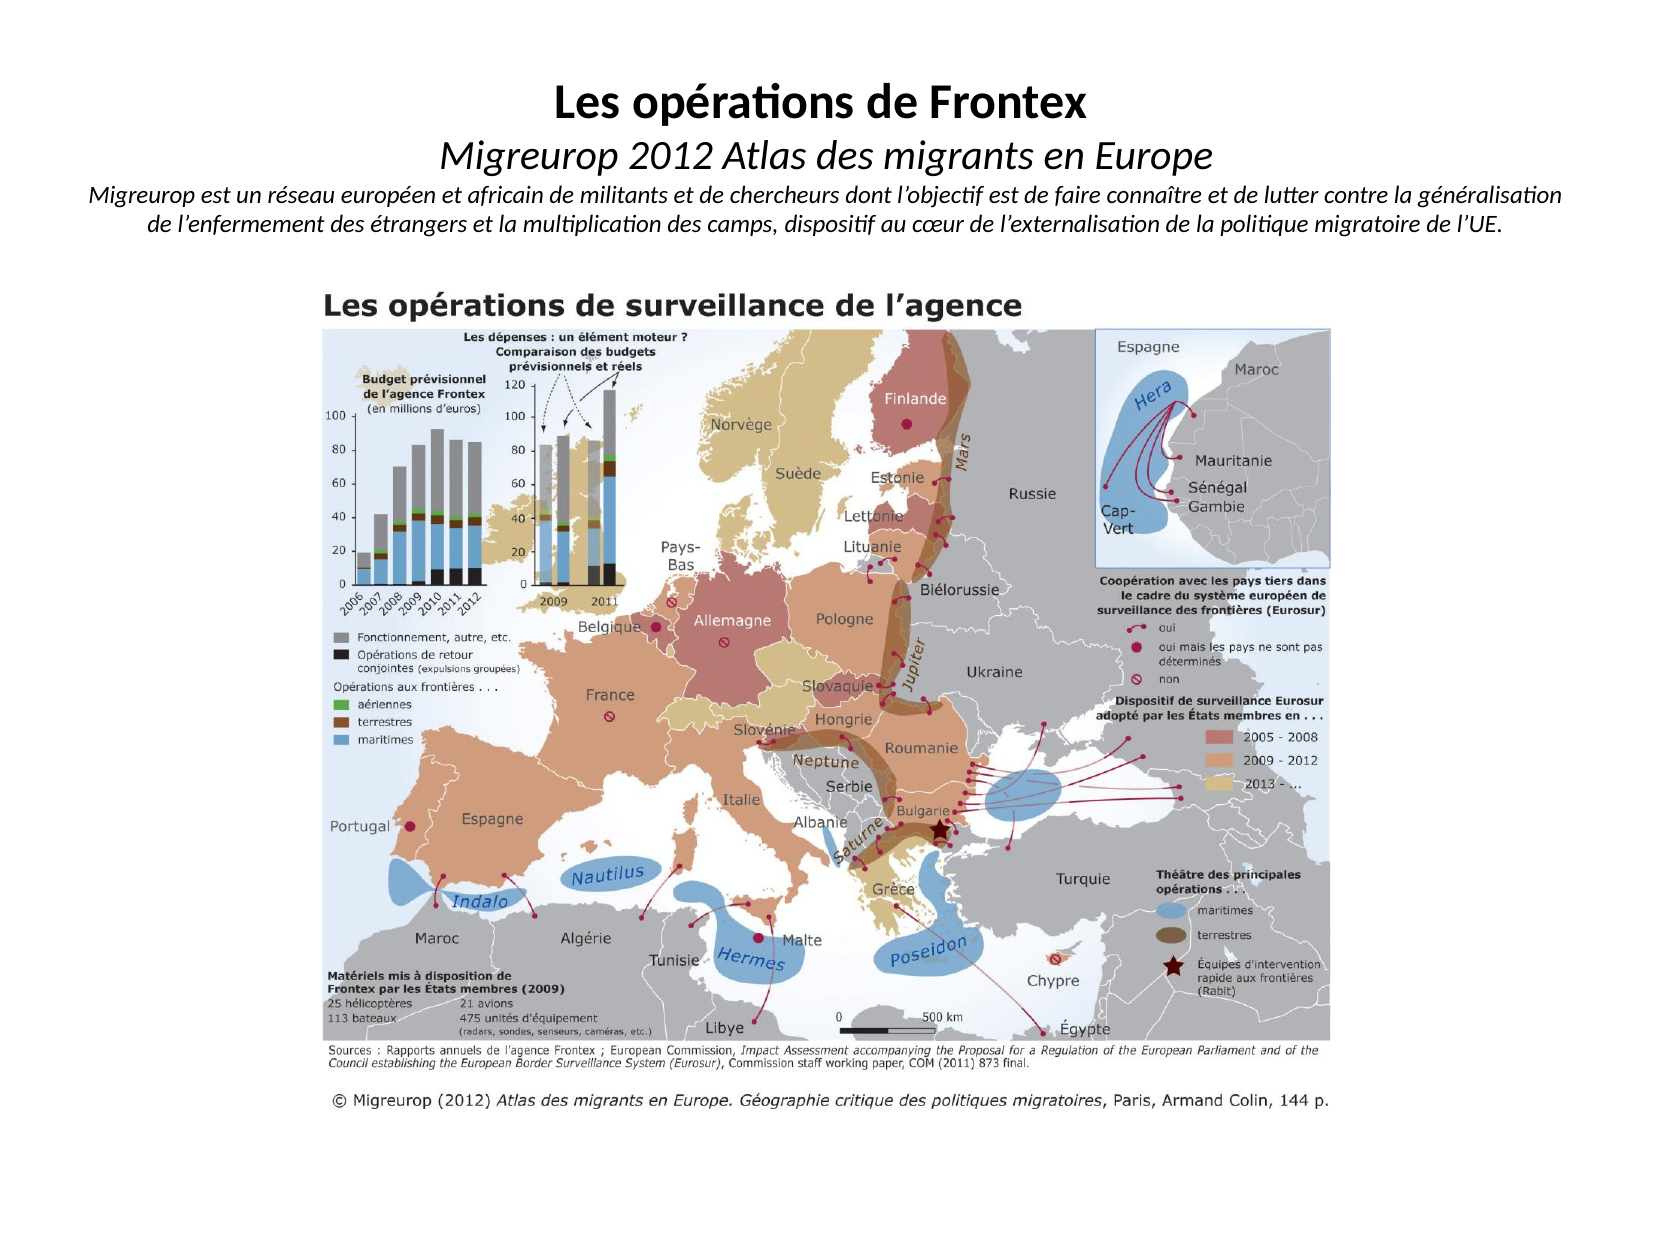

# Les opérations de Frontex Migreurop 2012 Atlas des migrants en Europe Migreurop est un réseau européen et africain de militants et de chercheurs dont l’objectif est de faire connaître et de lutter contre la généralisation de l’enfermement des étrangers et la multiplication des camps, dispositif au cœur de l’externalisation de la politique migratoire de l’UE.